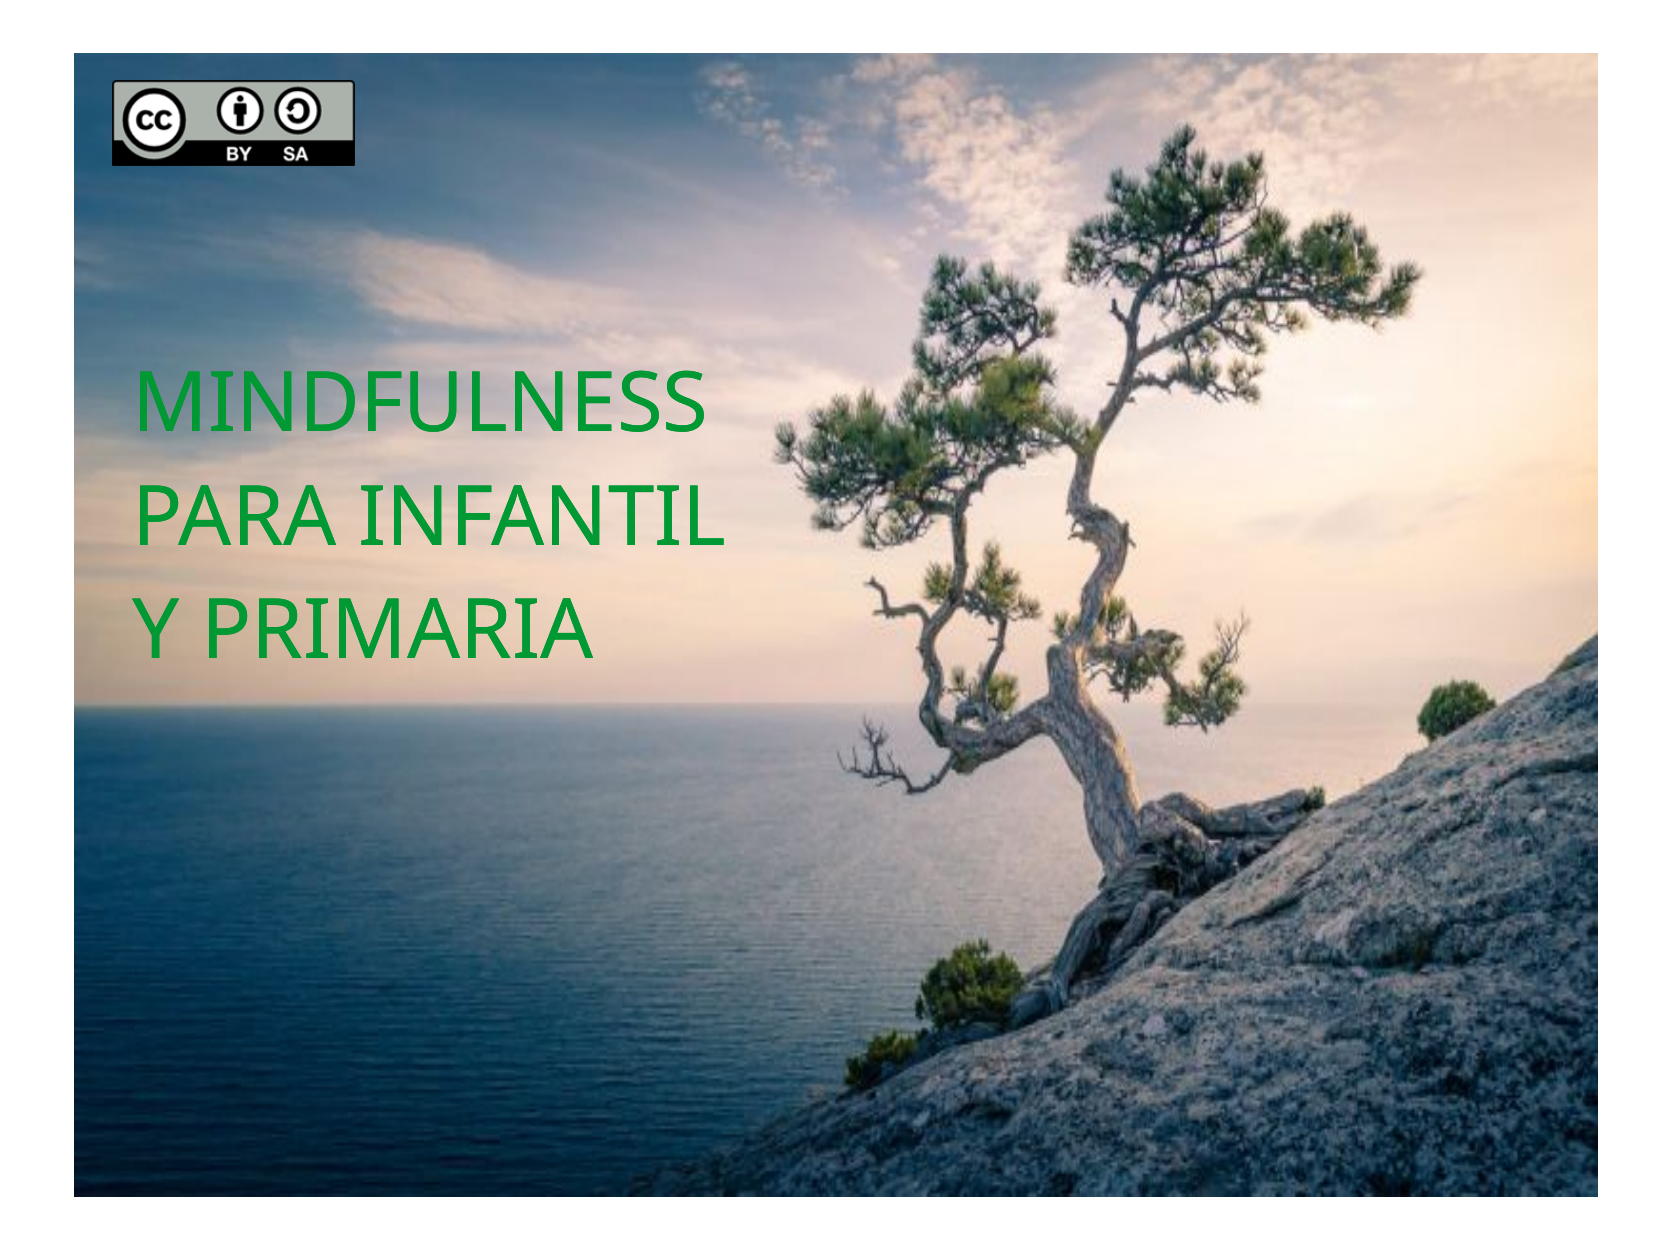

#
MINDFULNESS PARA INFANTIL Y PRIMARIA
MINDFULNESS PARA INFANTIL Y PRIMARIA